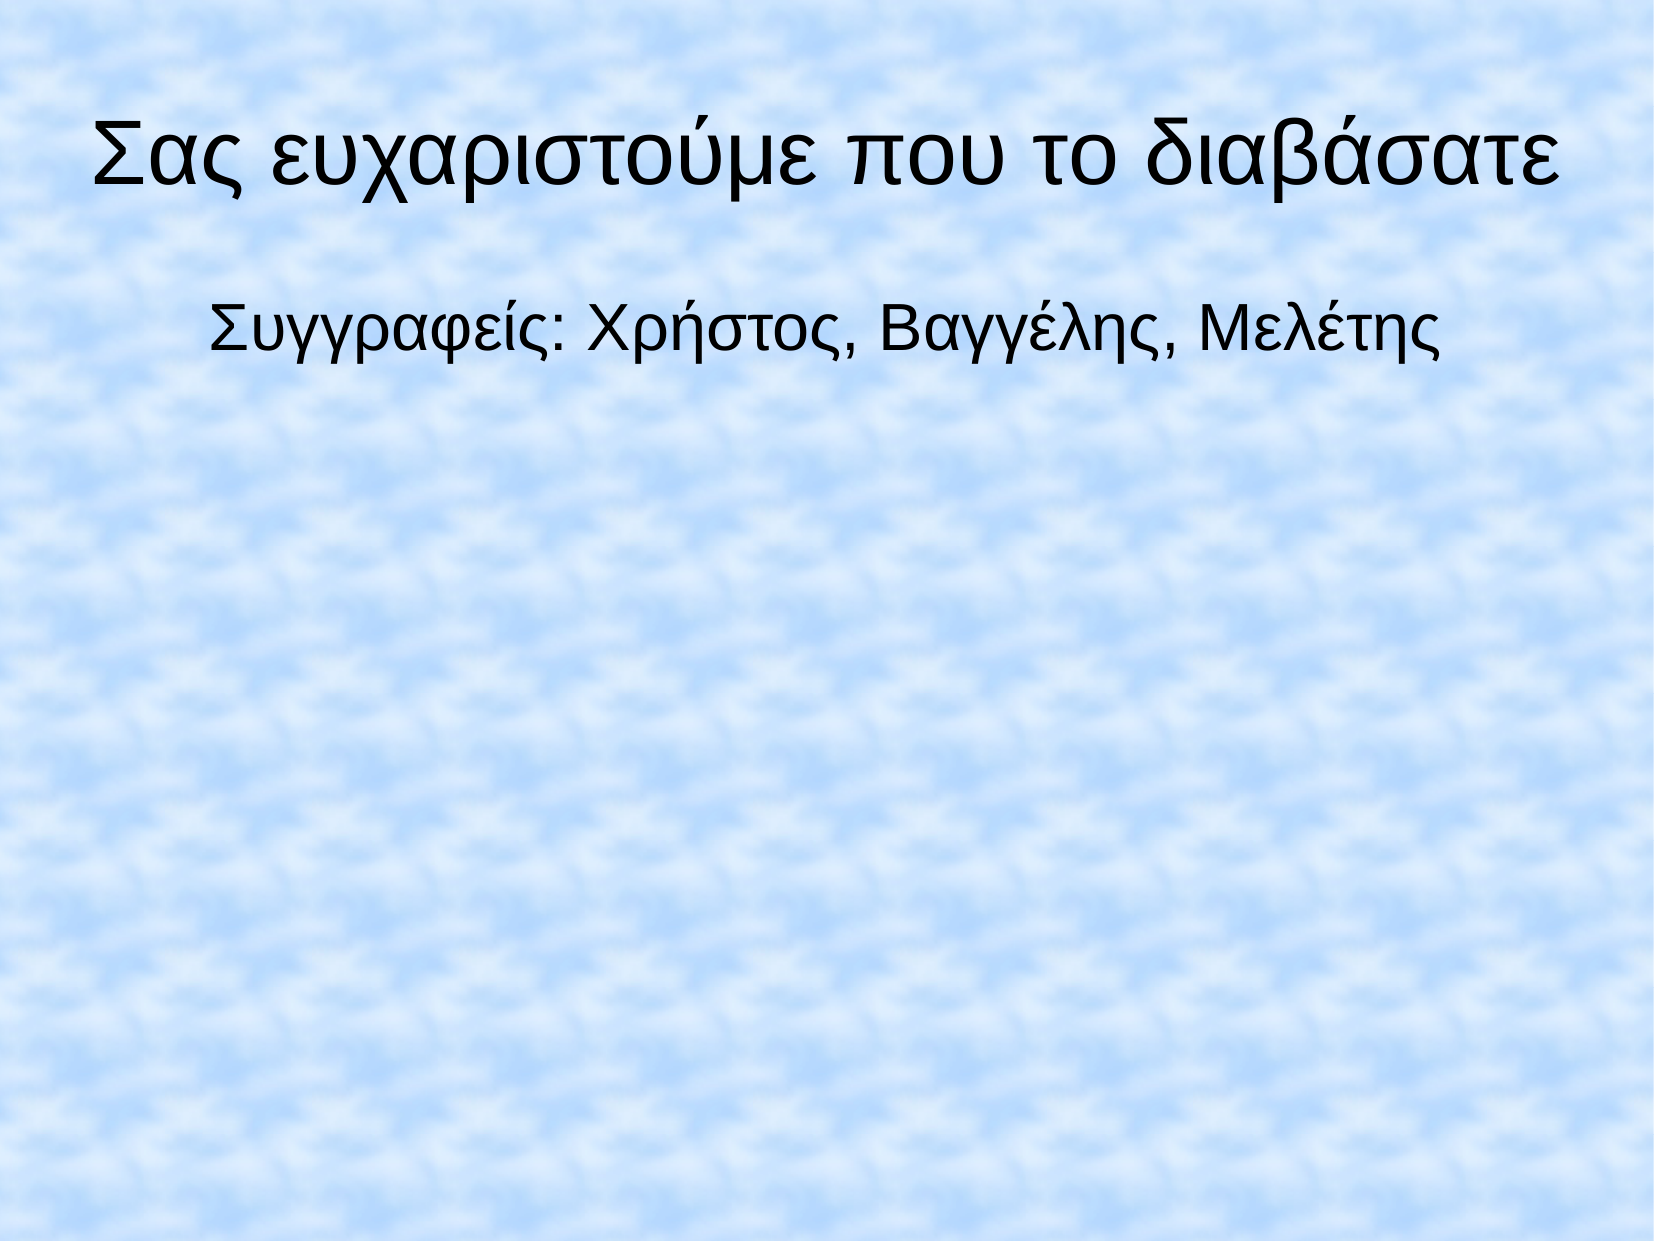

# Σας ευχαριστούμε που το διαβάσατε
 Συγγραφείς: Χρήστος, Βαγγέλης, Μελέτης